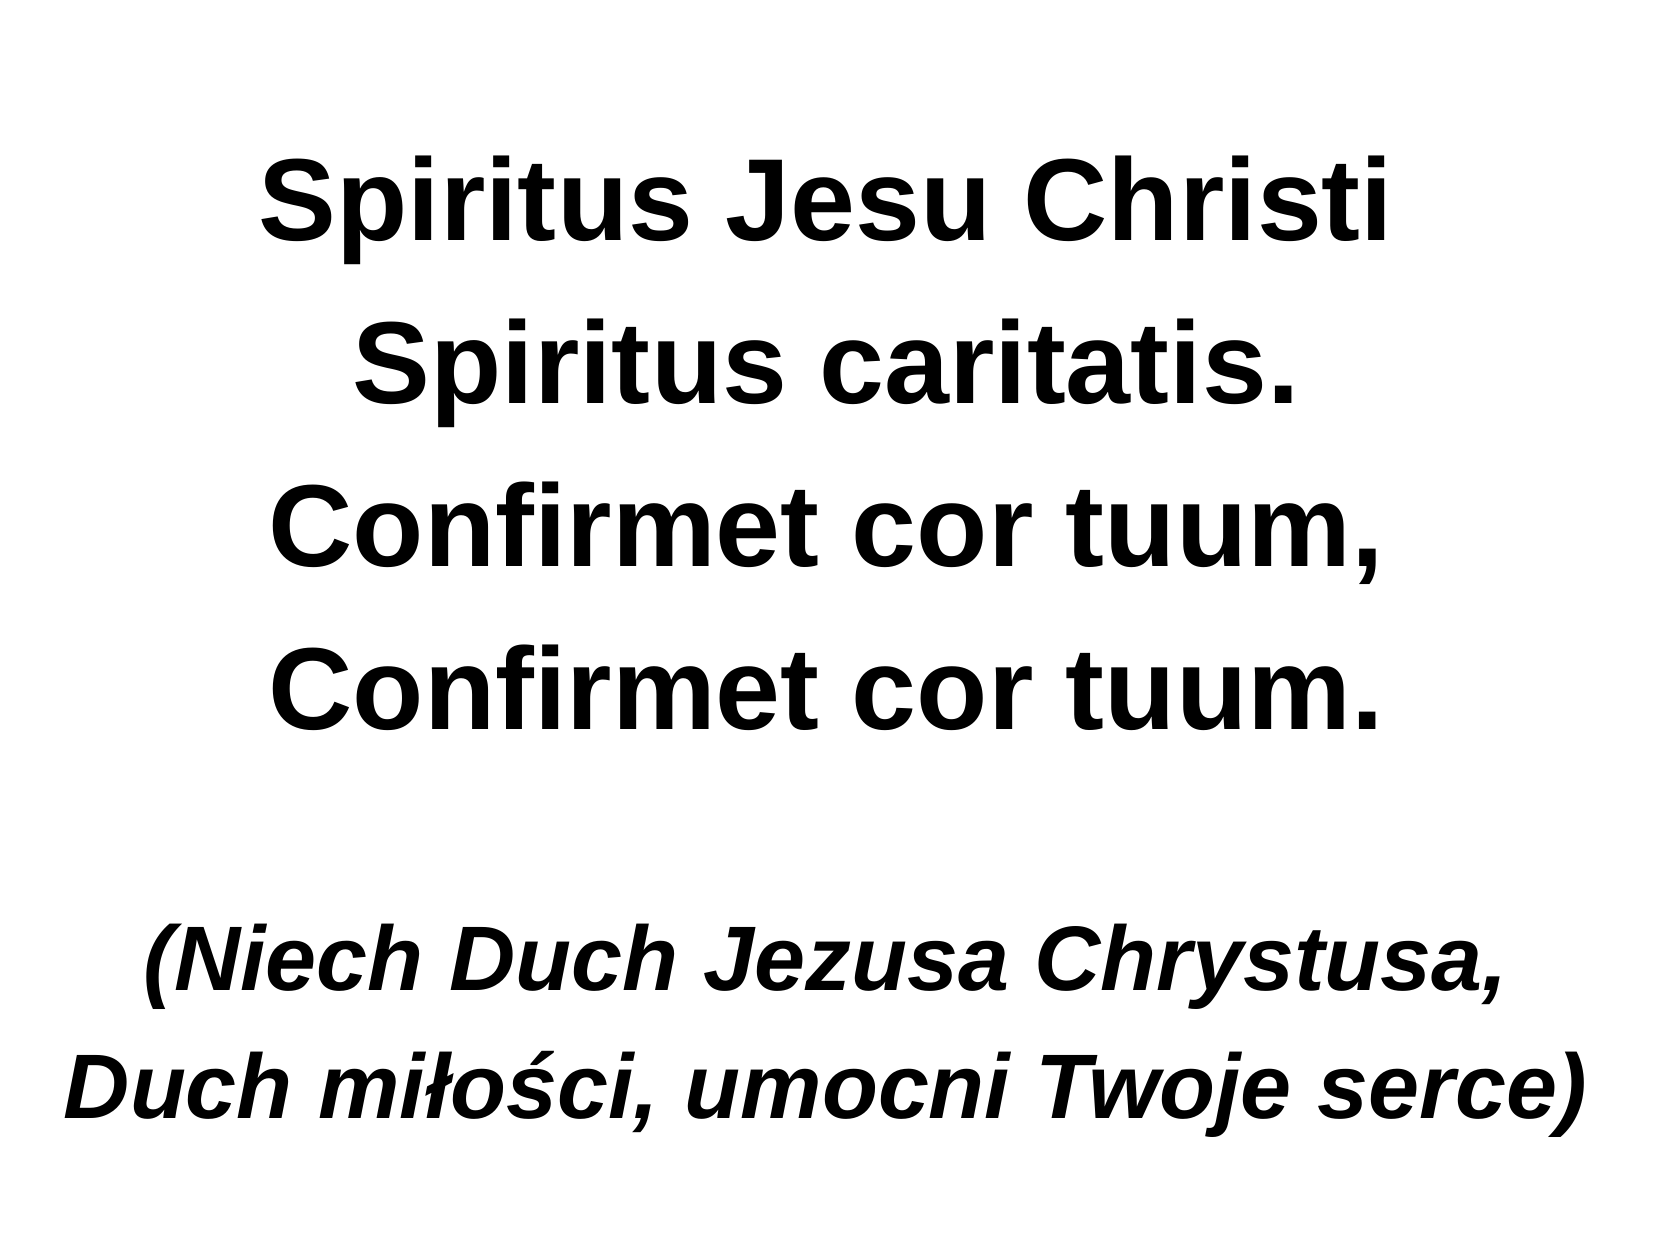

# Spiritus Jesu Christi
Spiritus caritatis.
Confirmet cor tuum,
Confirmet cor tuum.
(Niech Duch Jezusa Chrystusa,
Duch miłości, umocni Twoje serce)